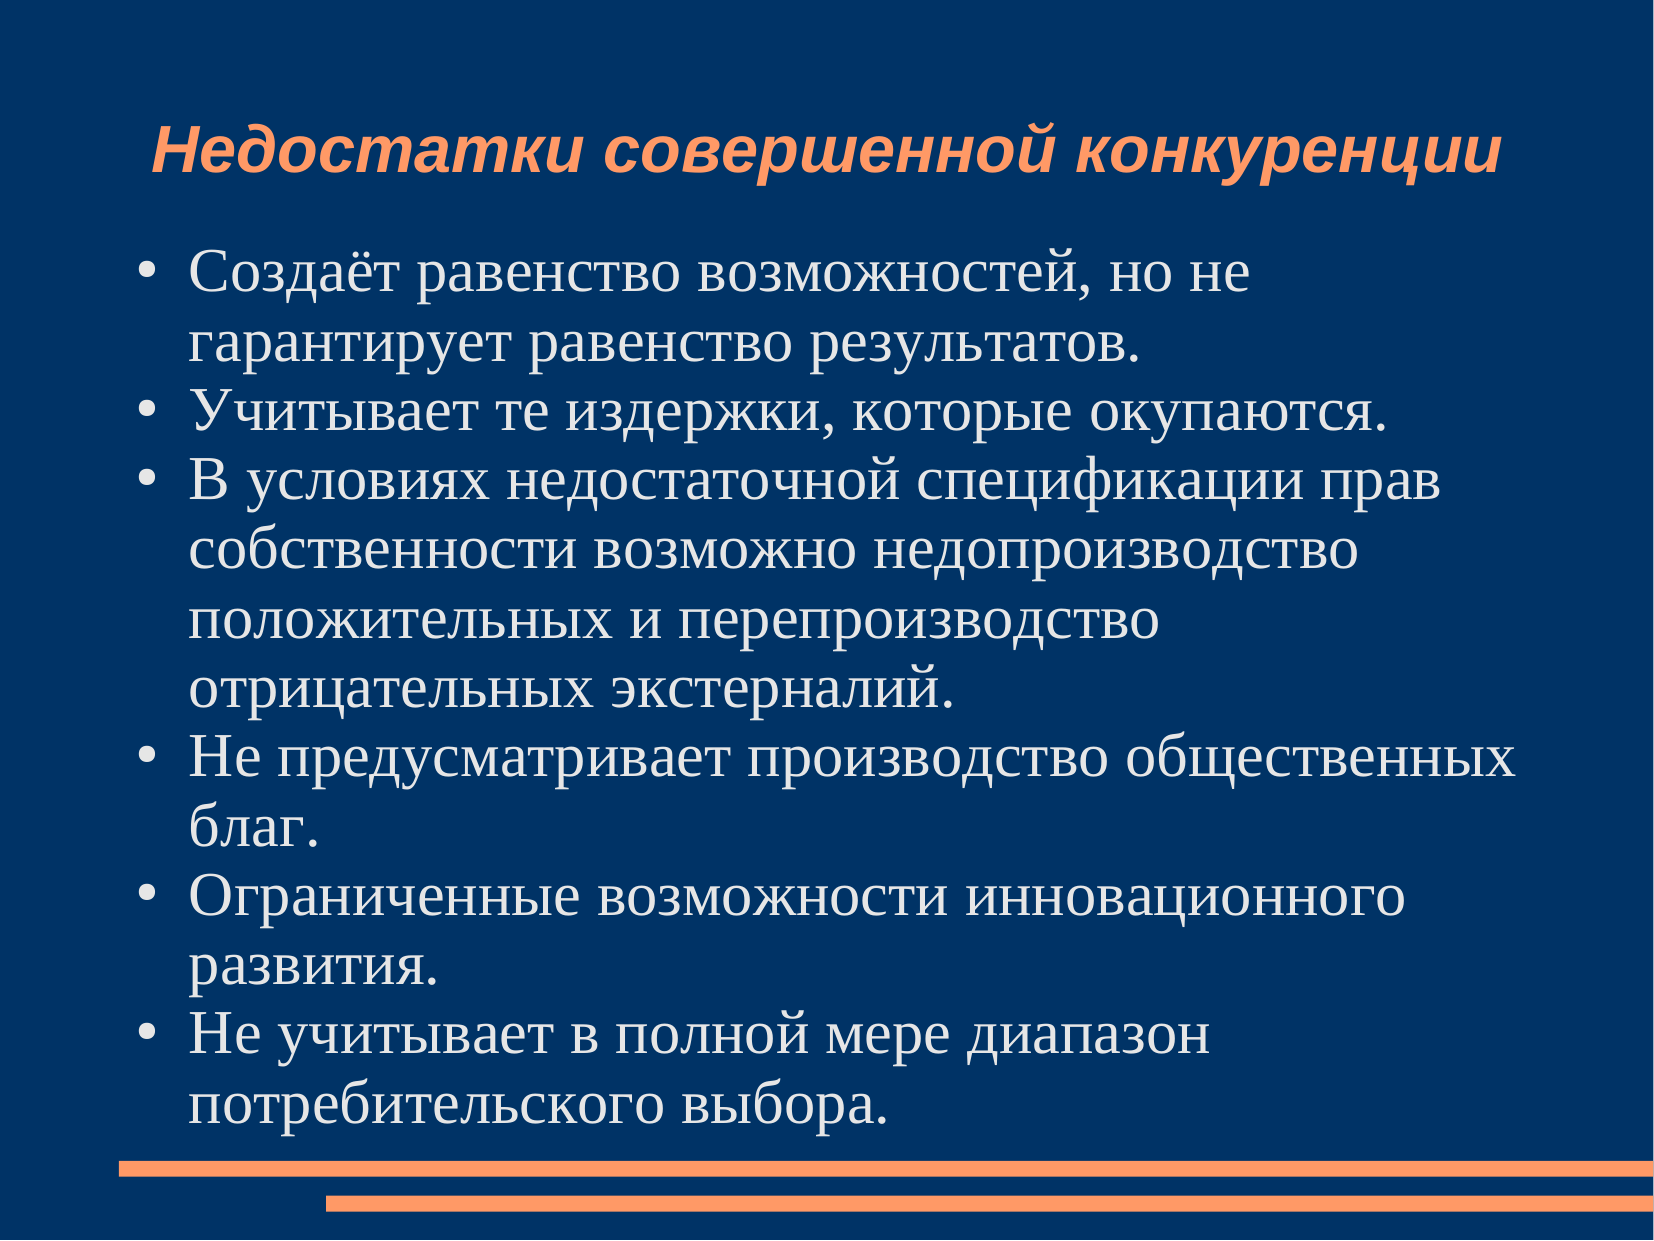

# Недостатки совершенной конкуренции
Создаёт равенство возможностей, но не гарантирует равенство результатов.
Учитывает те издержки, которые окупаются.
В условиях недостаточной спецификации прав собственности возможно недопроизводство положительных и перепроизводство отрицательных экстерналий.
Не предусматривает производство общественных благ.
Ограниченные возможности инновационного развития.
Не учитывает в полной мере диапазон потребительского выбора.